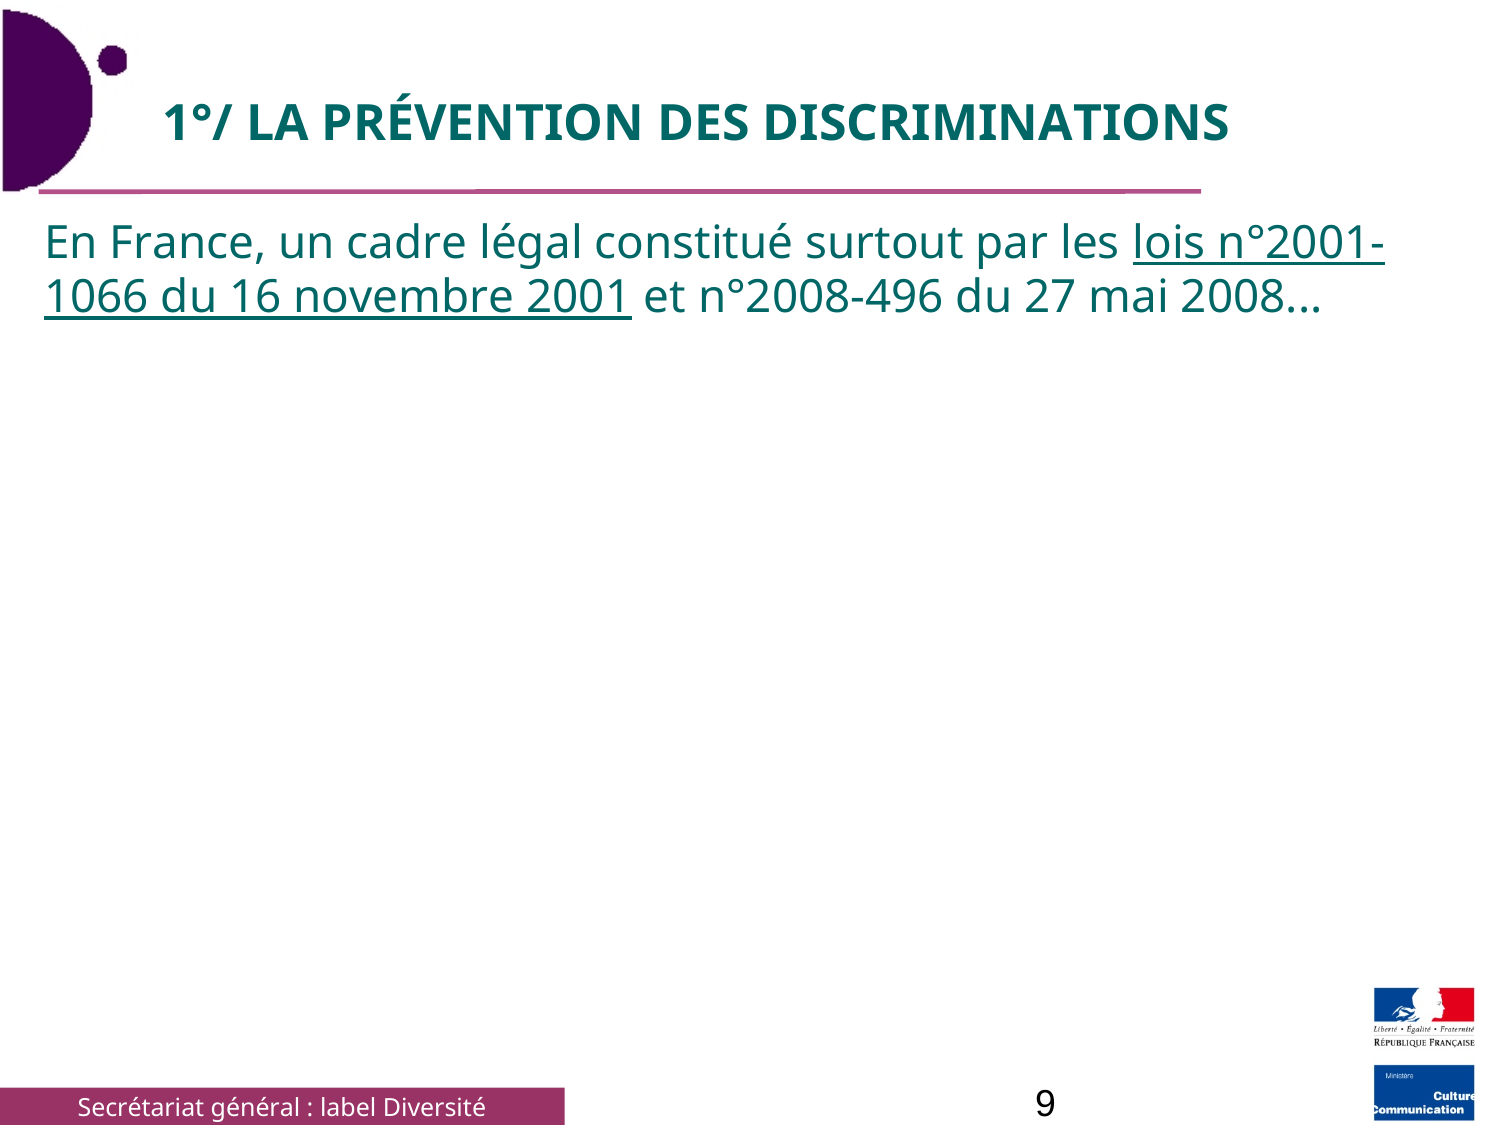

1°/ LA PRÉVENTION DES DISCRIMINATIONS
En France, un cadre légal constitué surtout par les lois n°2001-1066 du 16 novembre 2001 et n°2008-496 du 27 mai 2008...